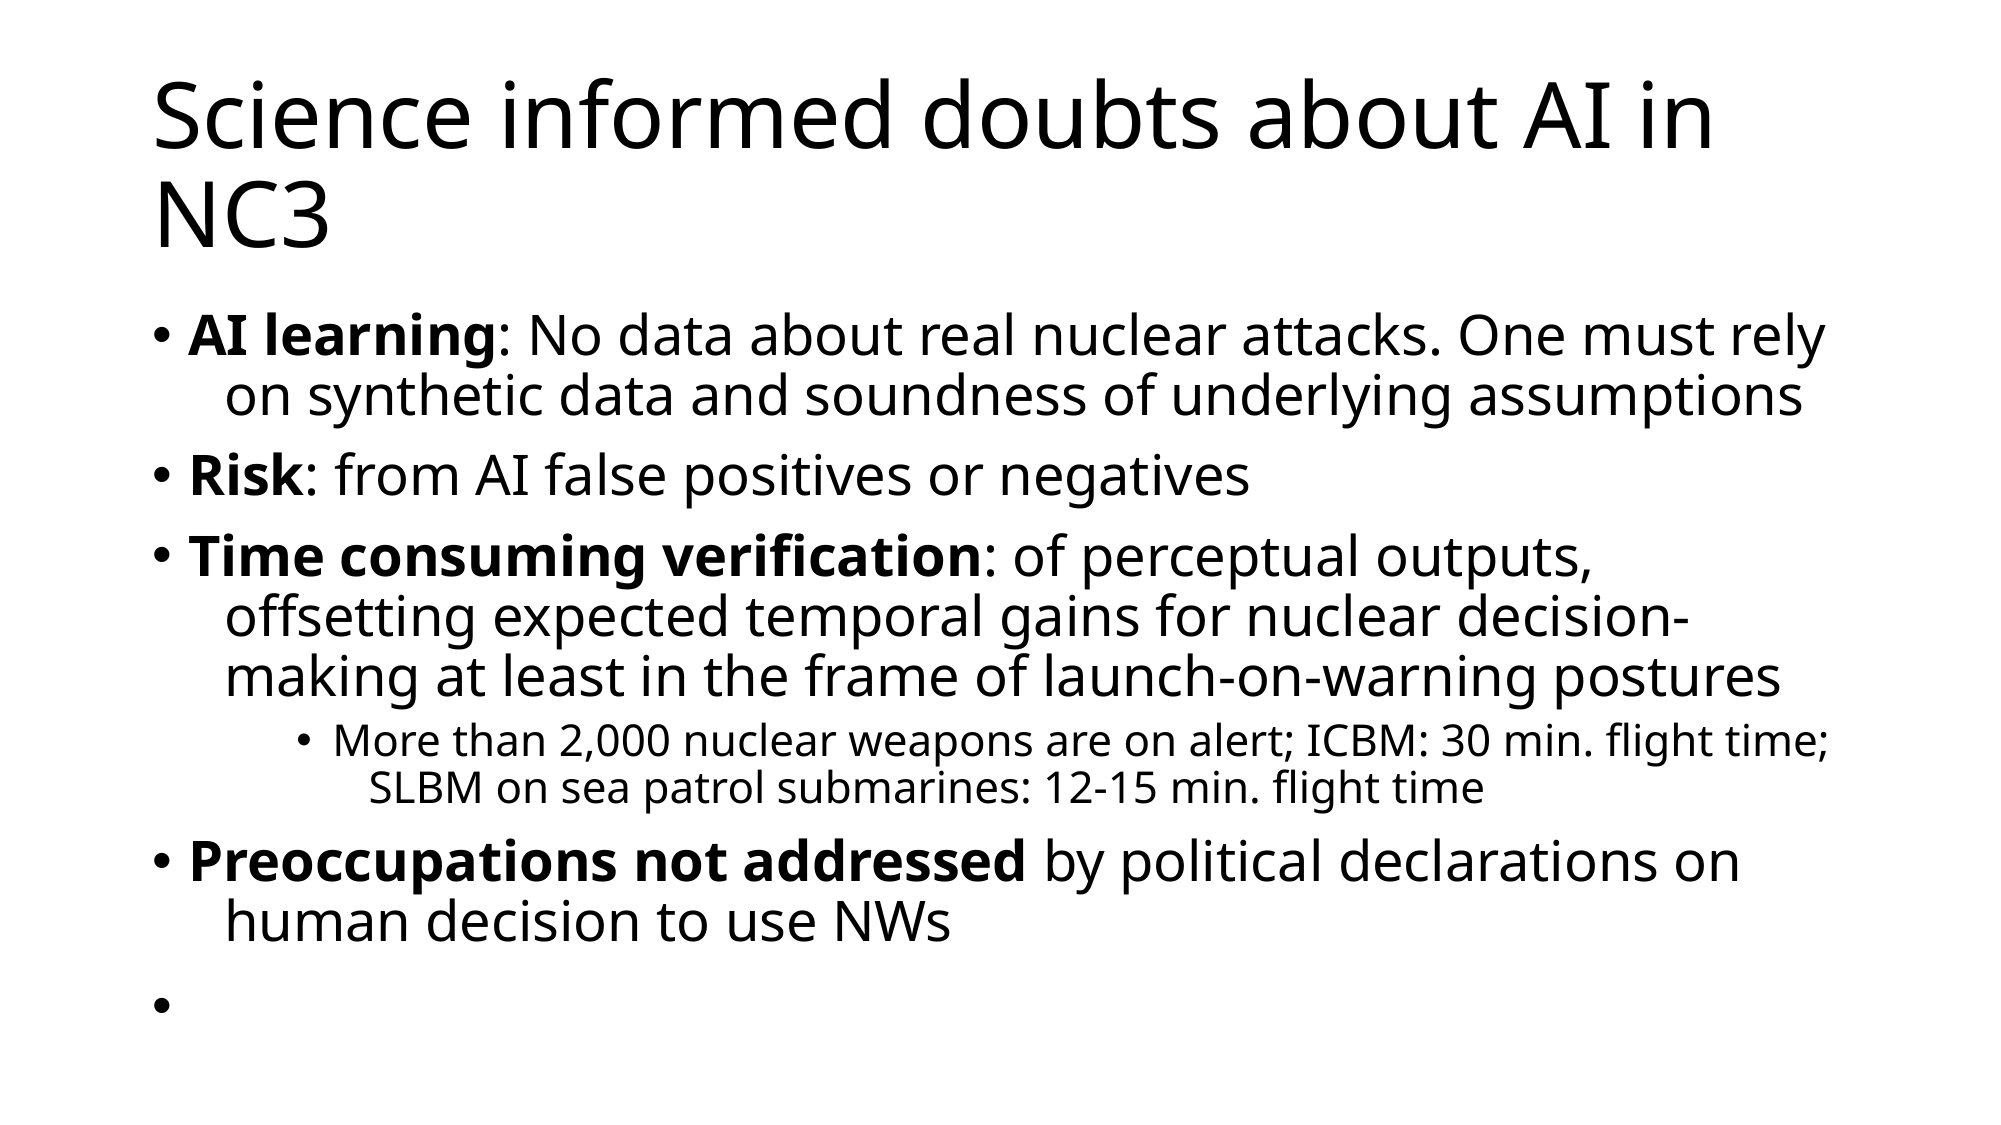

# Science informed doubts about AI in NC3
AI learning: No data about real nuclear attacks. One must rely on synthetic data and soundness of underlying assumptions
Risk: from AI false positives or negatives
Time consuming verification: of perceptual outputs, offsetting expected temporal gains for nuclear decision-making at least in the frame of launch-on-warning postures
More than 2,000 nuclear weapons are on alert; ICBM: 30 min. flight time; SLBM on sea patrol submarines: 12-15 min. flight time
Preoccupations not addressed by political declarations on human decision to use NWs